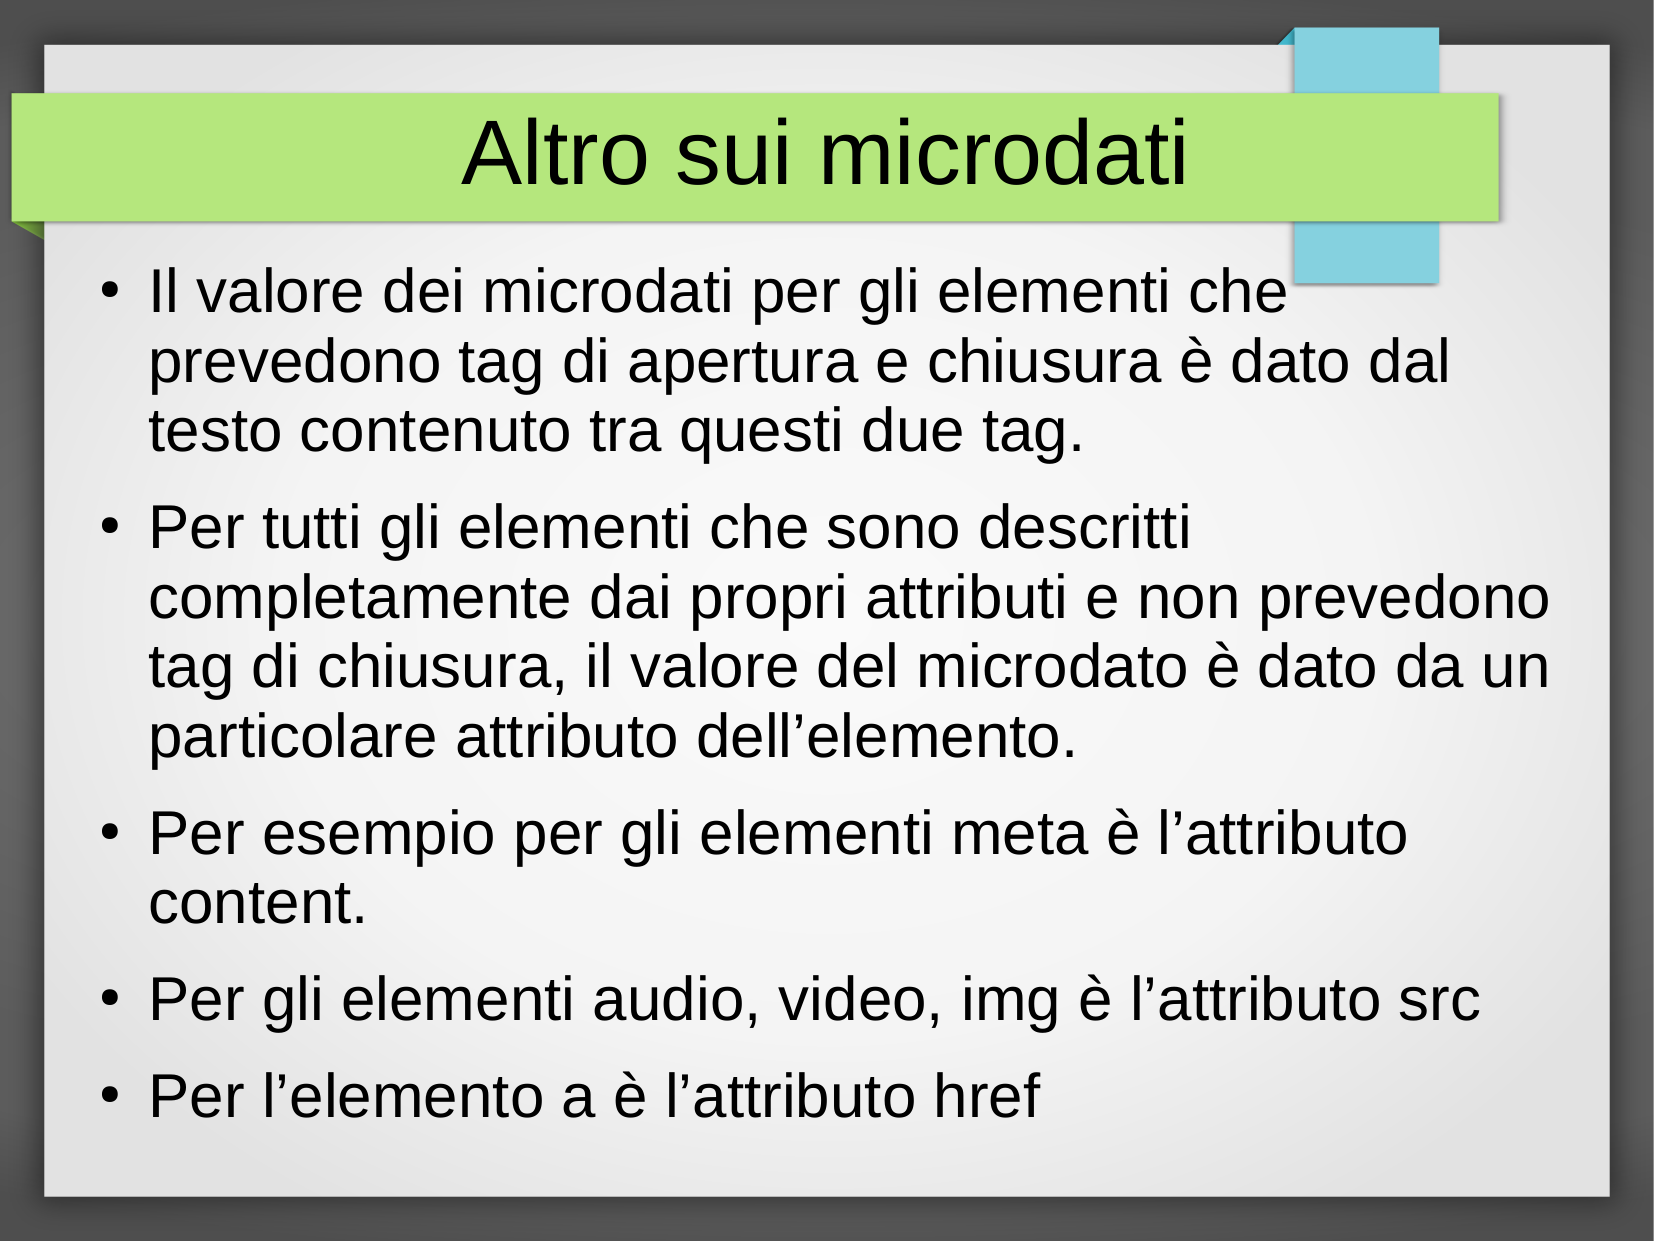

# Altro sui microdati
Il valore dei microdati per gli elementi che prevedono tag di apertura e chiusura è dato dal testo contenuto tra questi due tag.
Per tutti gli elementi che sono descritti completamente dai propri attributi e non prevedono tag di chiusura, il valore del microdato è dato da un particolare attributo dell’elemento.
Per esempio per gli elementi meta è l’attributo content.
Per gli elementi audio, video, img è l’attributo src
Per l’elemento a è l’attributo href